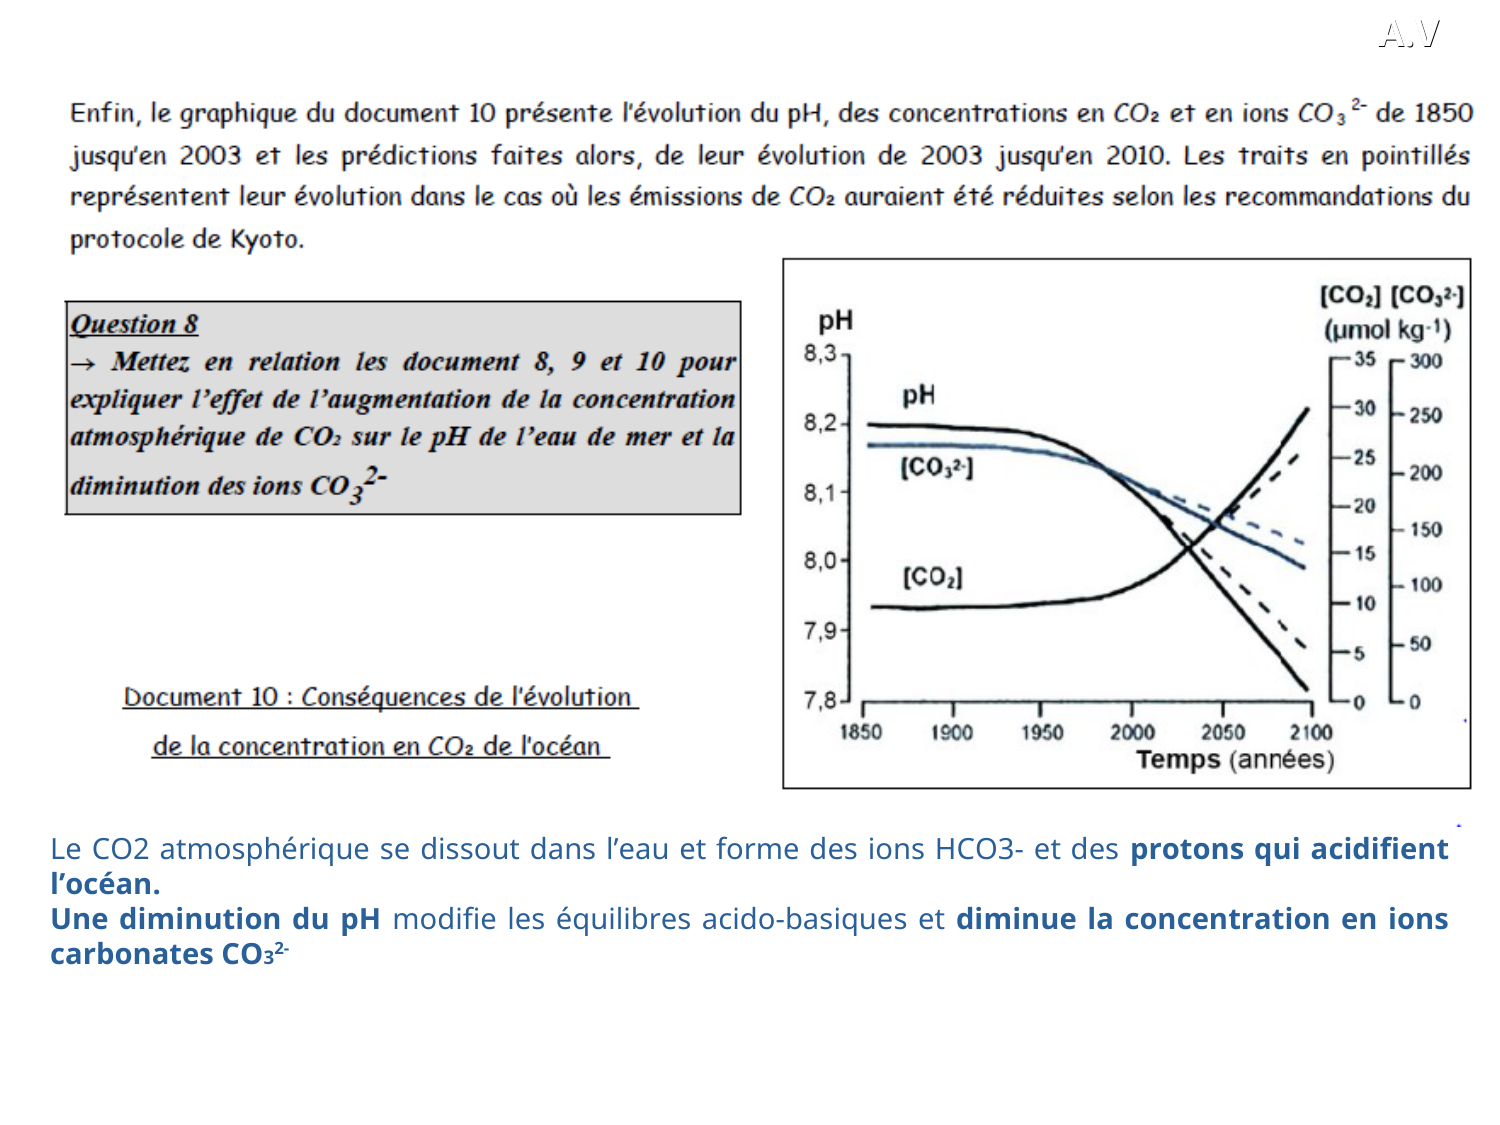

A.V
Le CO2 atmosphérique se dissout dans l’eau et forme des ions HCO3- et des protons qui acidifient l’océan.
Une diminution du pH modifie les équilibres acido-basiques et diminue la concentration en ions carbonates CO32-